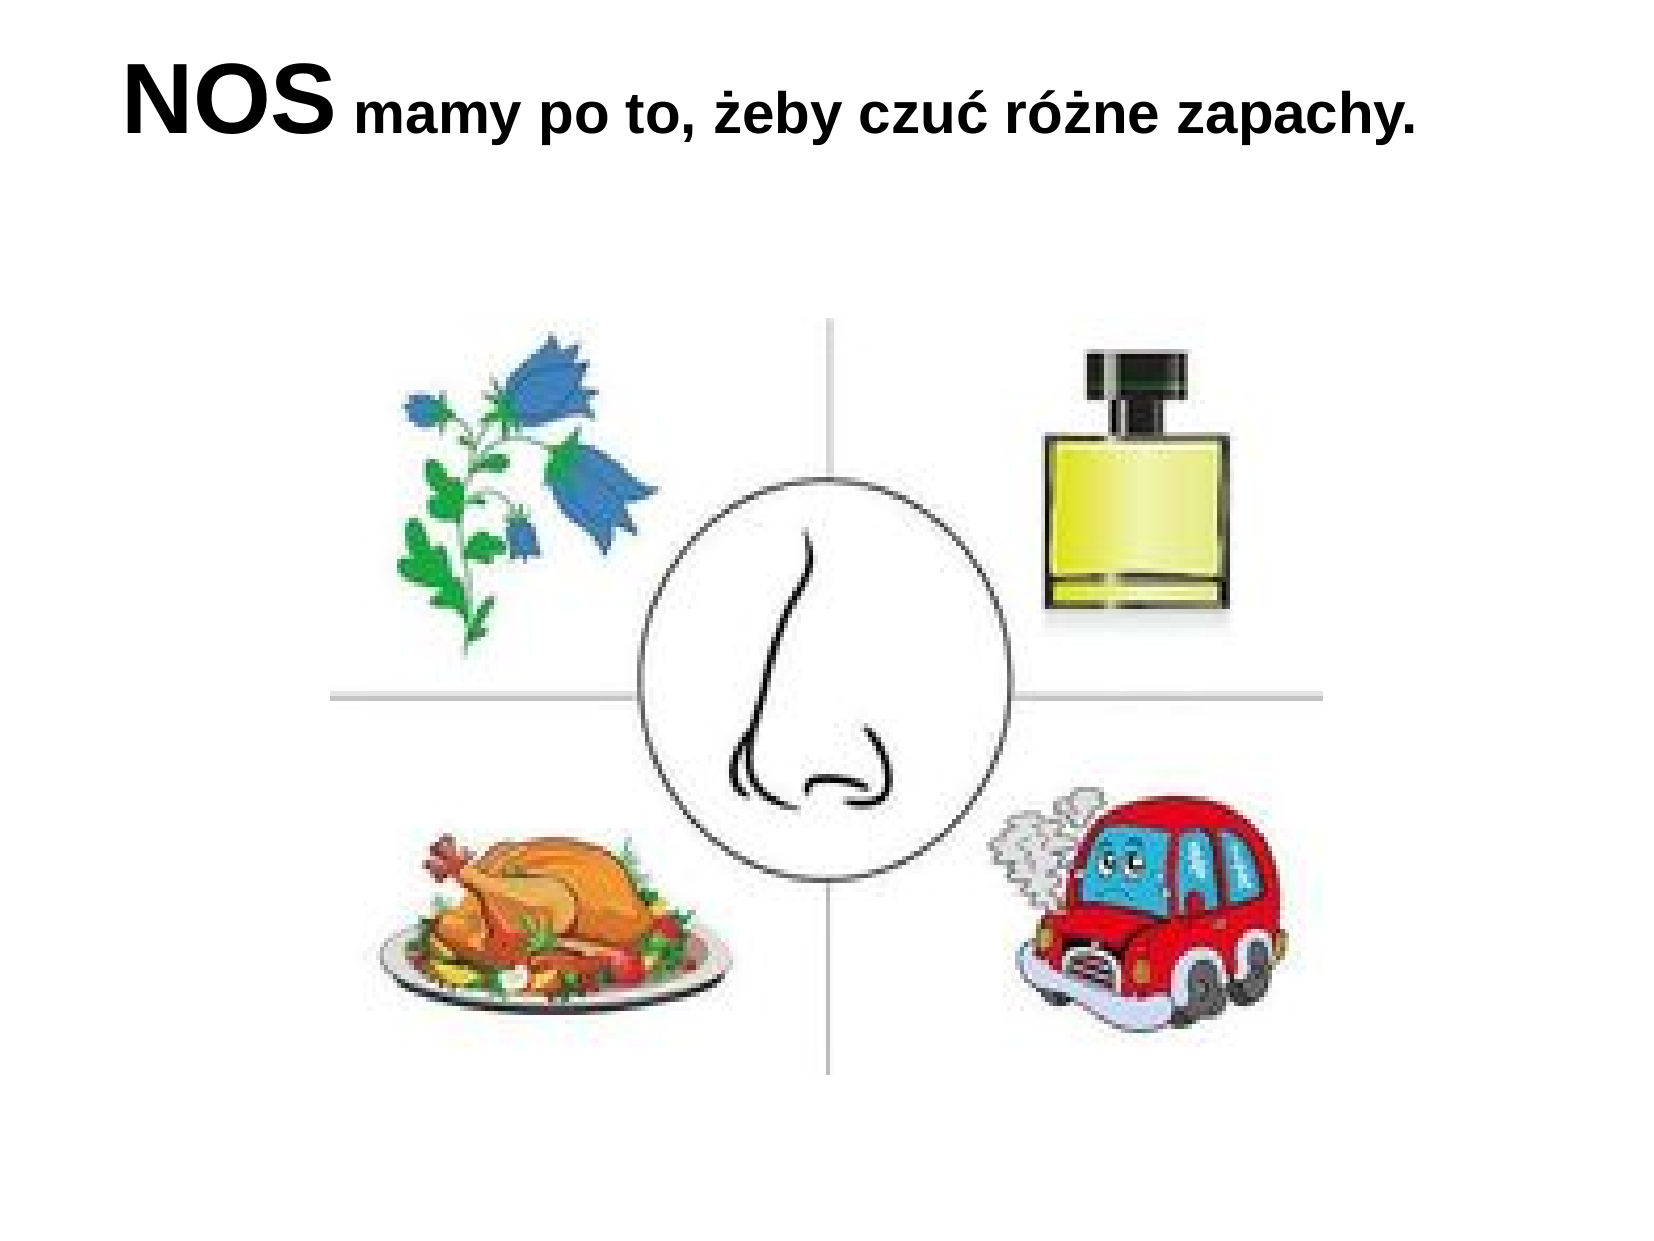

NOS mamy po to, żeby czuć różne zapachy.